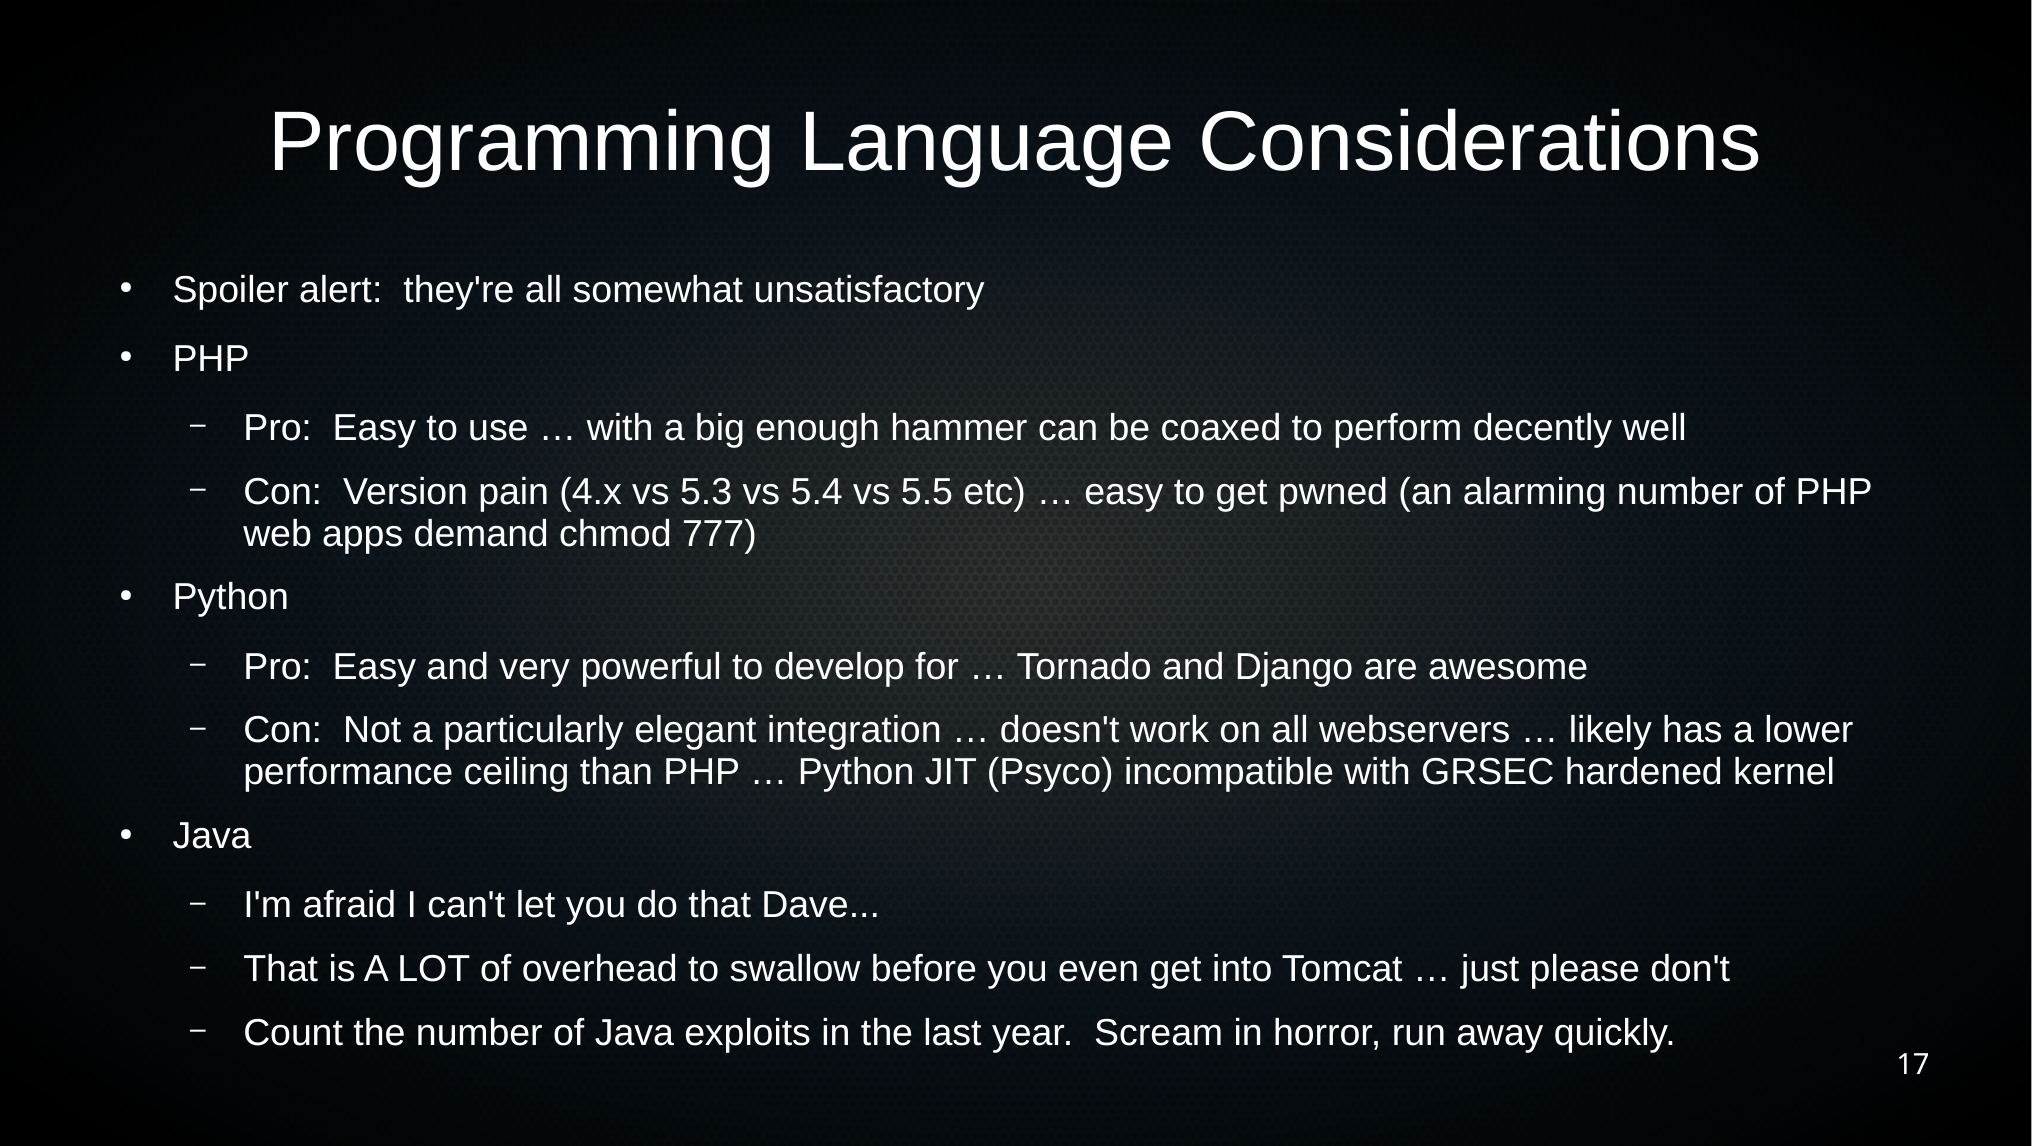

# Programming Language Considerations
Spoiler alert: they're all somewhat unsatisfactory
PHP
Pro: Easy to use … with a big enough hammer can be coaxed to perform decently well
Con: Version pain (4.x vs 5.3 vs 5.4 vs 5.5 etc) … easy to get pwned (an alarming number of PHP web apps demand chmod 777)
Python
Pro: Easy and very powerful to develop for … Tornado and Django are awesome
Con: Not a particularly elegant integration … doesn't work on all webservers … likely has a lower performance ceiling than PHP … Python JIT (Psyco) incompatible with GRSEC hardened kernel
Java
I'm afraid I can't let you do that Dave...
That is A LOT of overhead to swallow before you even get into Tomcat … just please don't
Count the number of Java exploits in the last year. Scream in horror, run away quickly.
17